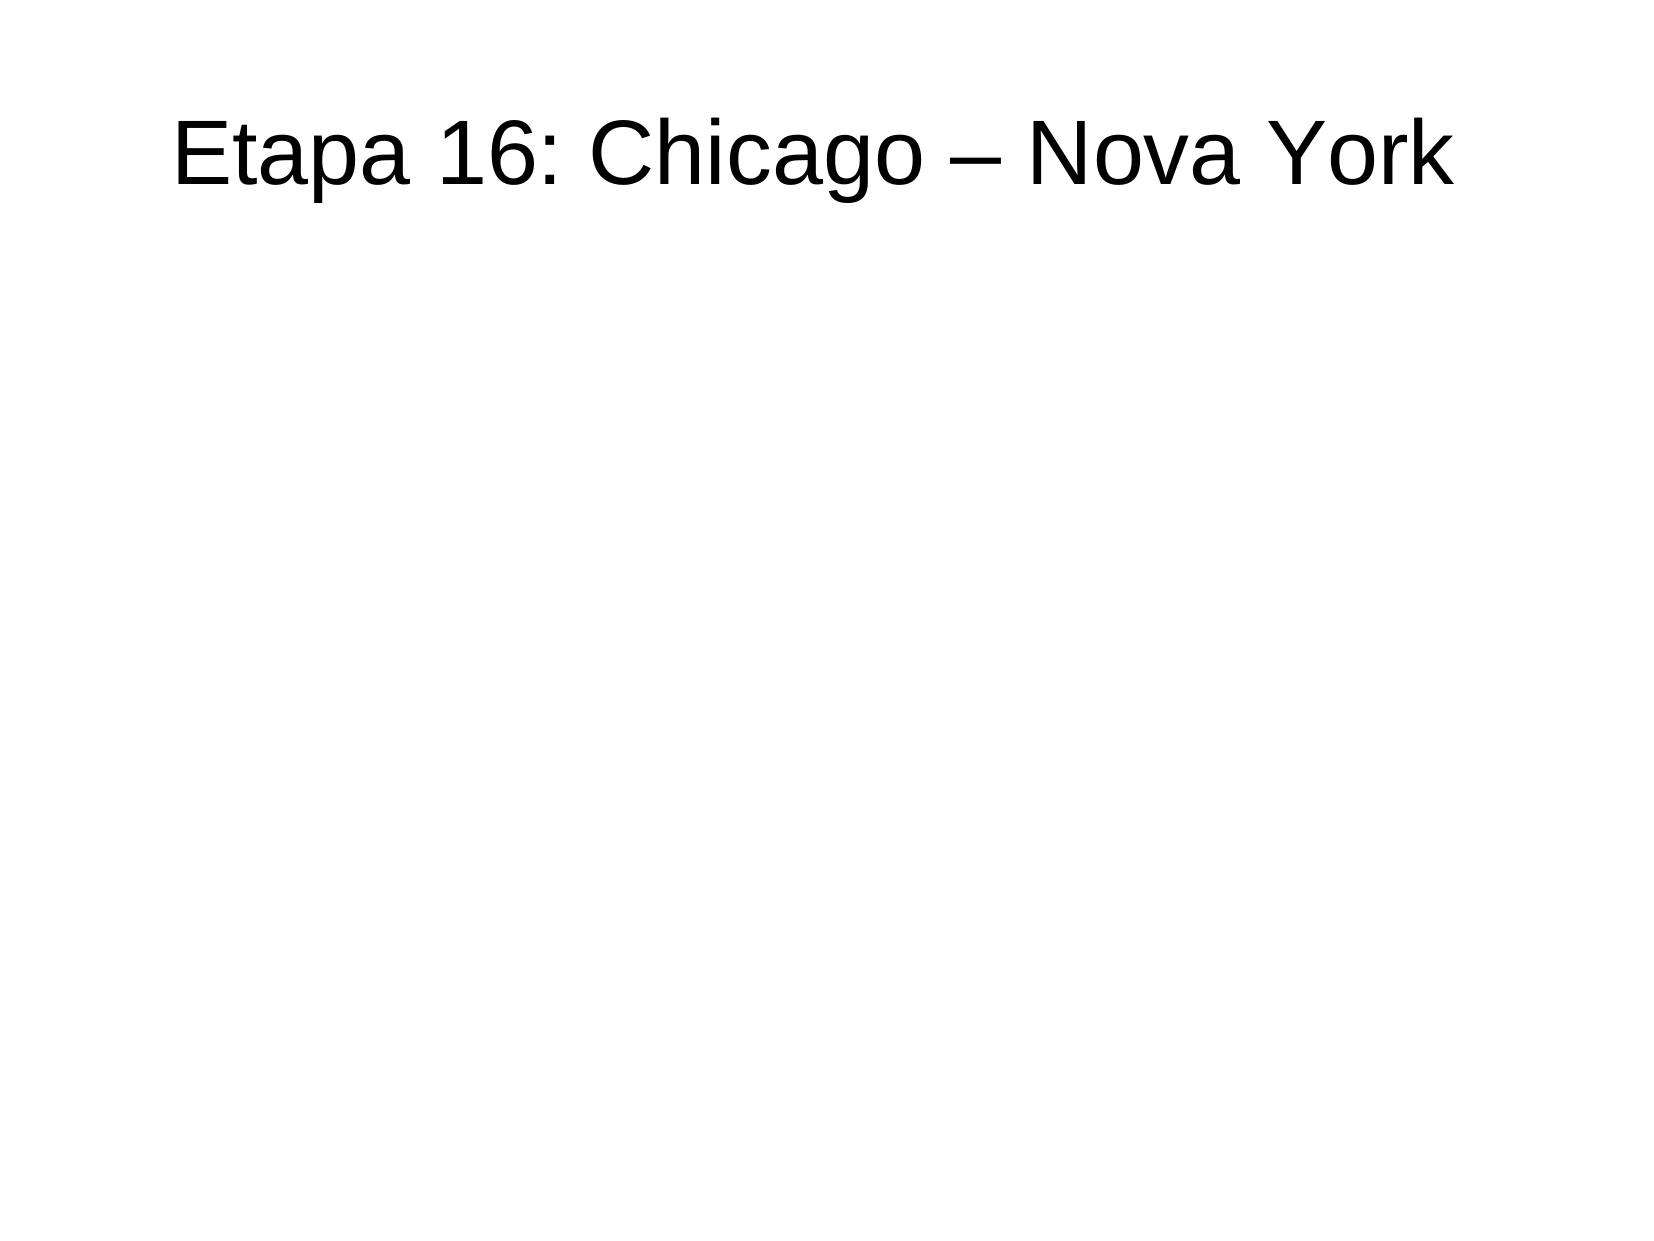

# Etapa 16: Chicago – Nova York